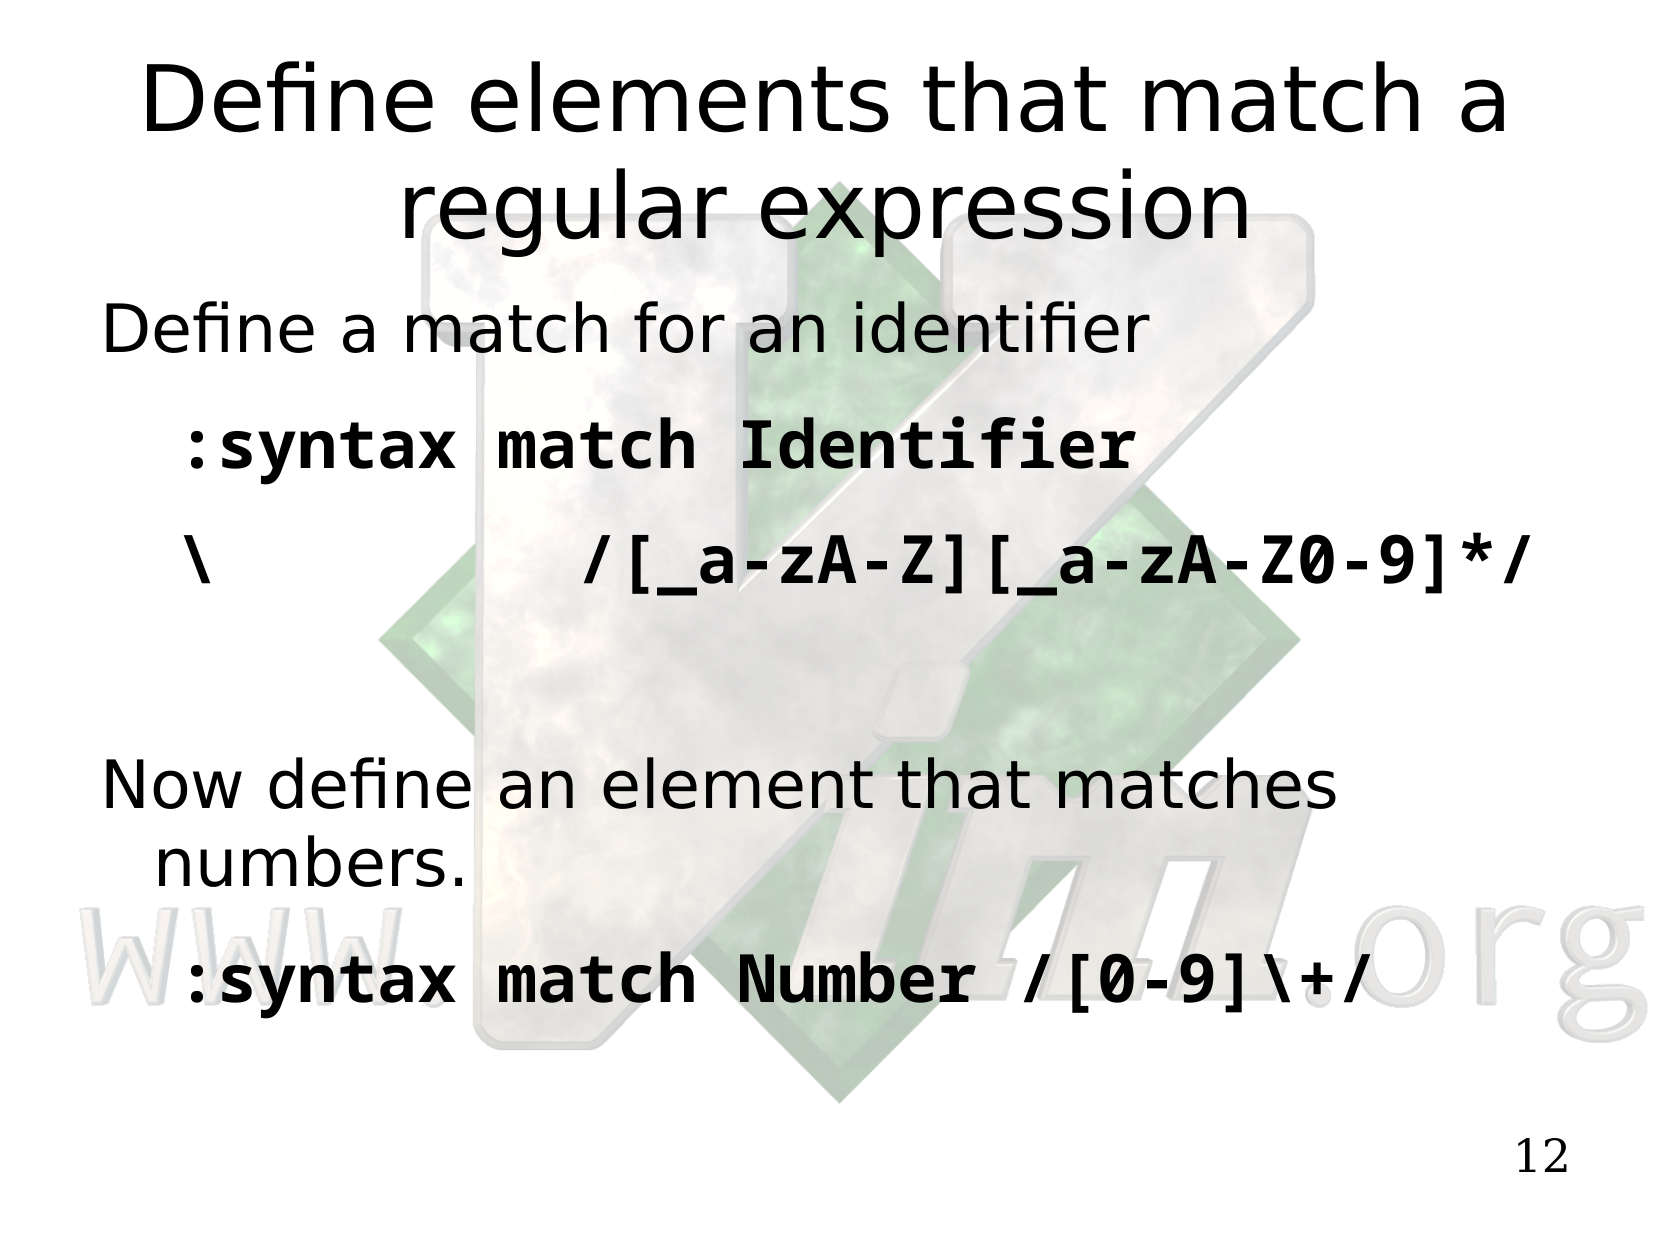

# Define elements that match a regular expression
Define a match for an identifier
:syntax match Identifier
\ /[_a-zA-Z][_a-zA-Z0-9]*/
Now define an element that matches numbers.
:syntax match Number /[0-9]\+/
12